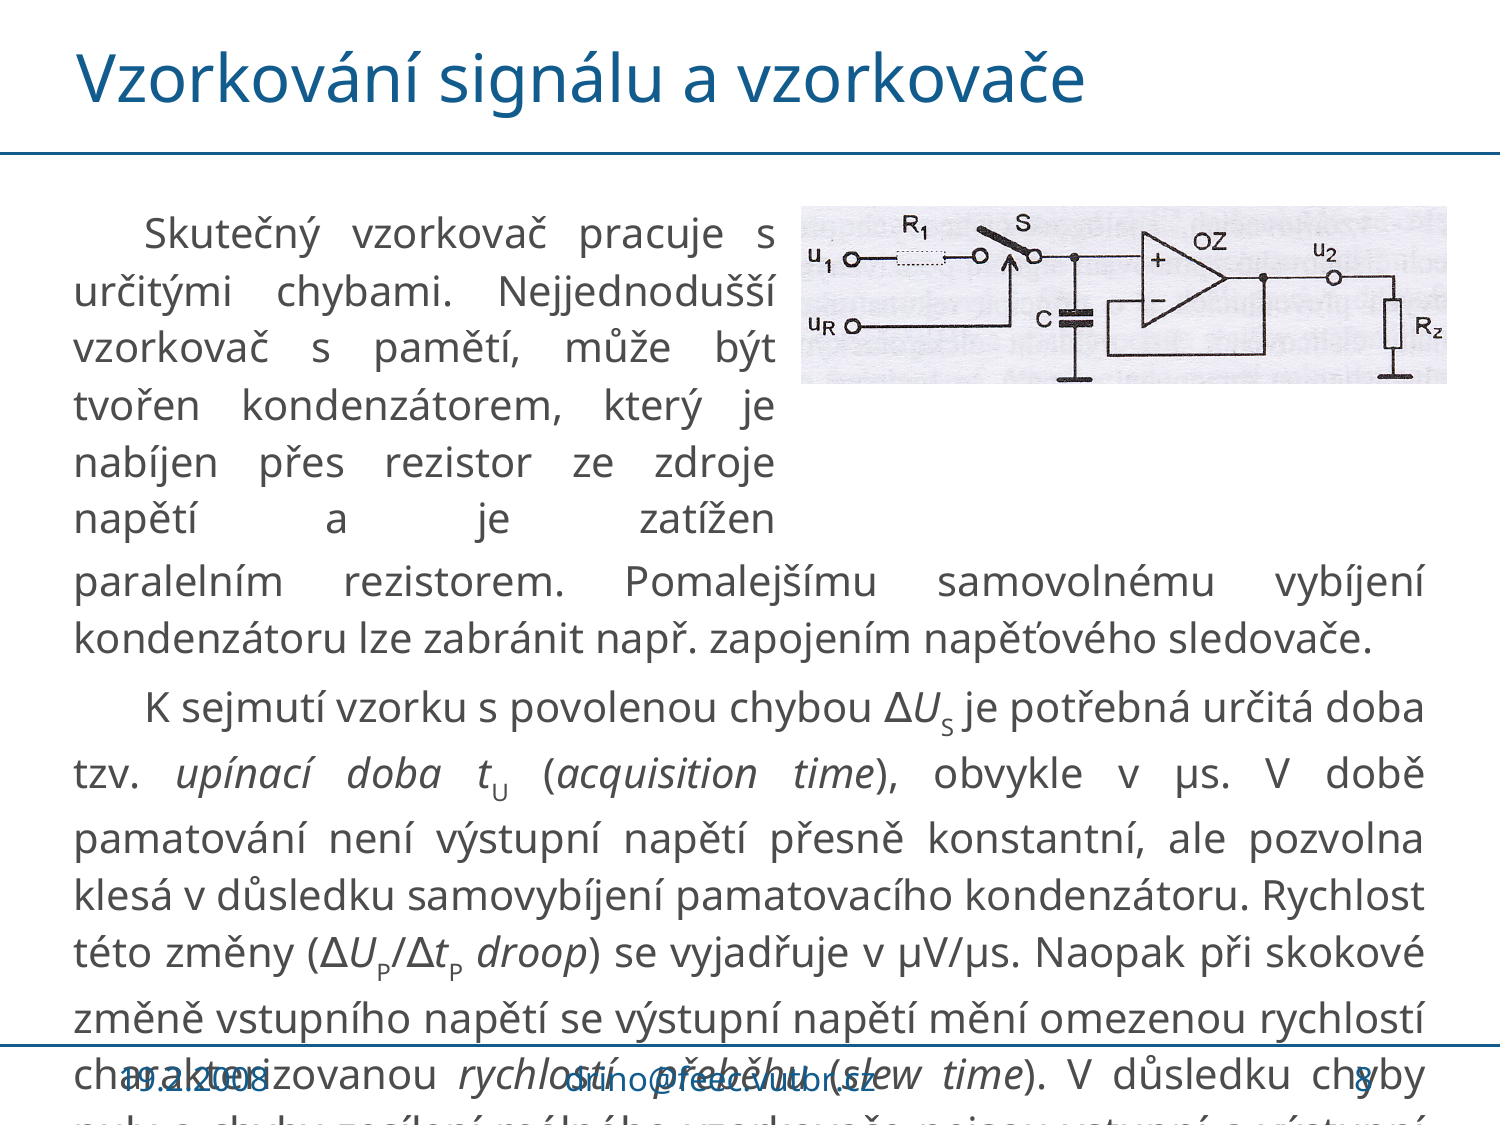

# Vzorkování signálu a vzorkovače
Skutečný vzorkovač pracuje s určitými chybami. Nejjednodušší vzorkovač s pamětí, může být tvořen kondenzátorem, který je nabíjen přes rezistor ze zdroje napětí a je zatížen
paralelním rezistorem. Pomalejšímu samovolnému vybíjení kondenzátoru lze zabránit např. zapojením napěťového sledovače.
K sejmutí vzorku s povolenou chybou ∆US je potřebná určitá doba tzv. upínací doba tU (acquisition time), obvykle v μs. V době pamatování není výstupní napětí přesně konstantní, ale pozvolna klesá v důsledku samovybíjení pamatovacího kondenzátoru. Rychlost této změny (∆UP/∆tP droop) se vyjadřuje v μV/μs. Naopak při skokové změně vstupního napětí se výstupní napětí mění omezenou rychlostí charakterizovanou rychlostí přeběhu (slew time). V důsledku chyby nuly a chyby zesílení reálného vzorkovače nejsou vstupní a výstupní napětí vzorkovače totožná ani po
19.2.2008
drino@feec.vutbr.cz